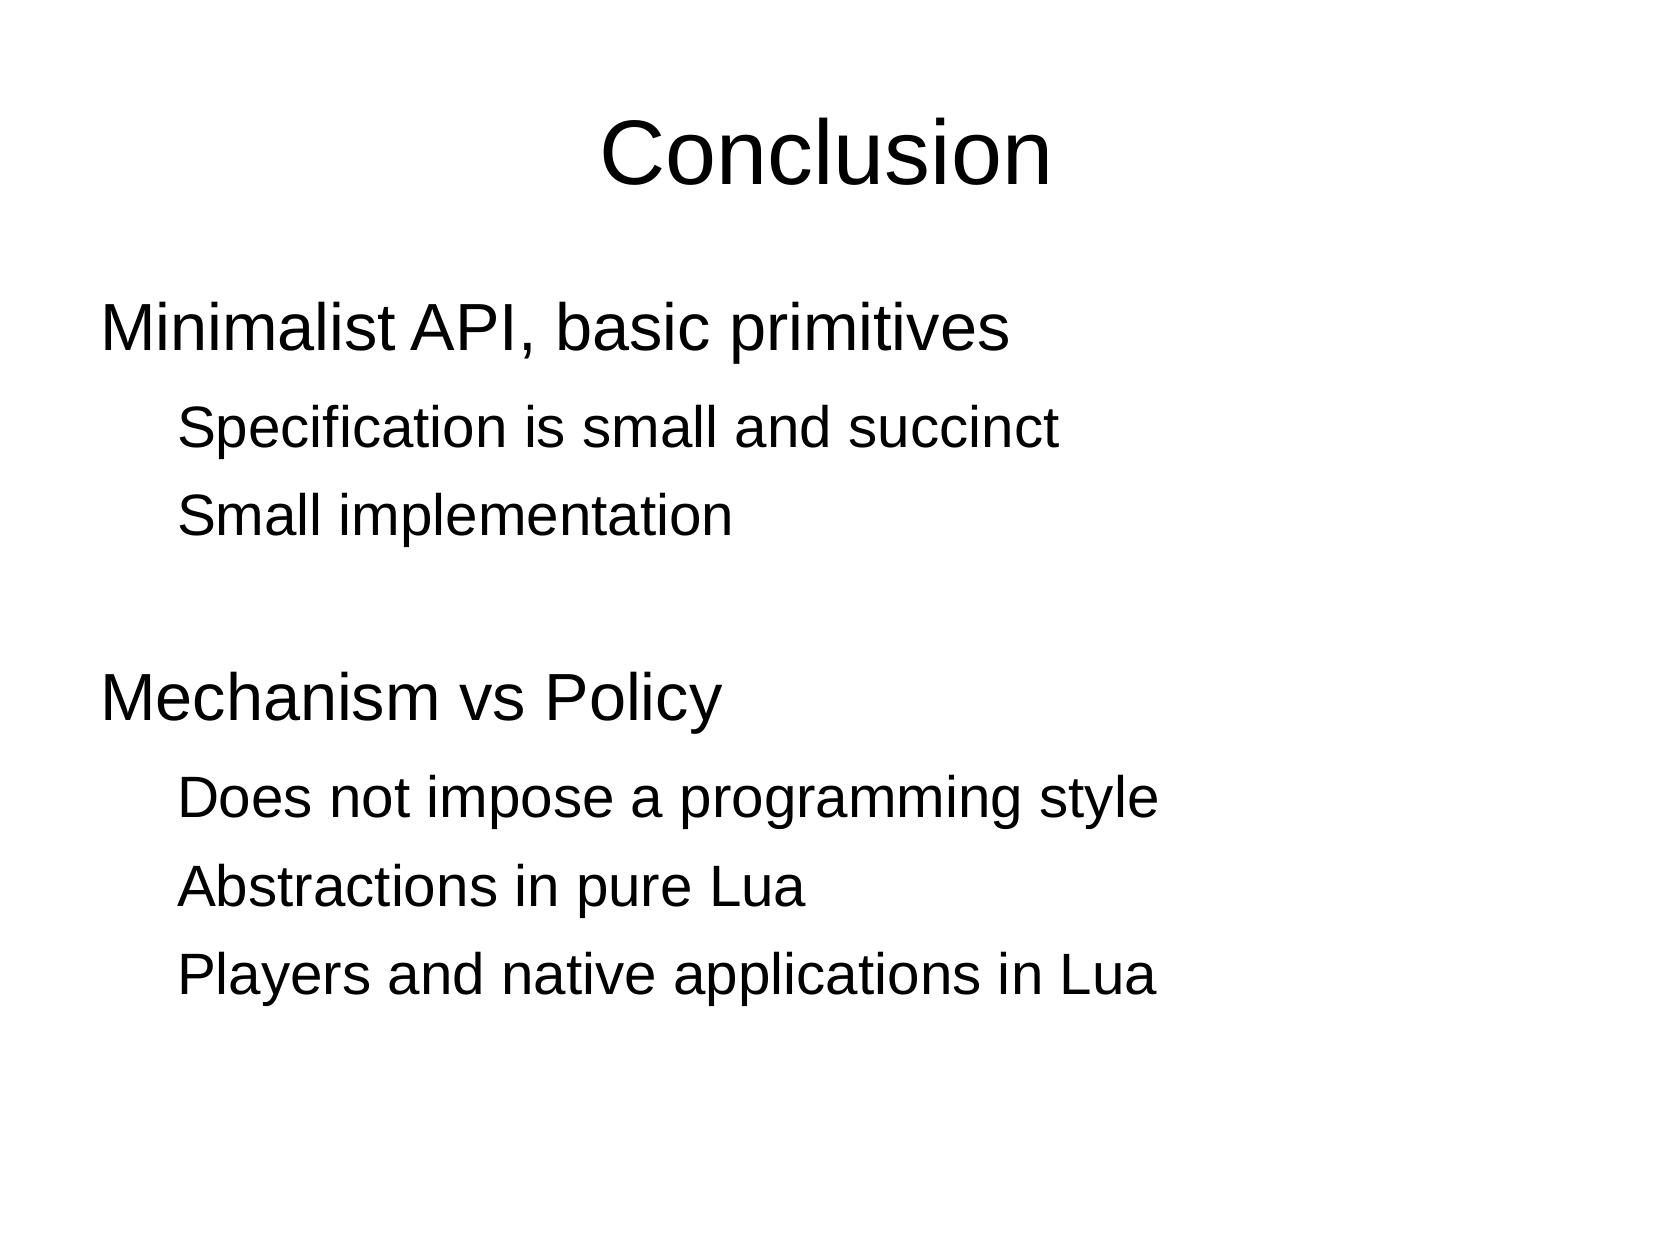

# Conclusion
Minimalist API, basic primitives
Specification is small and succinct
Small implementation
Mechanism vs Policy
Does not impose a programming style
Abstractions in pure Lua
Players and native applications in Lua